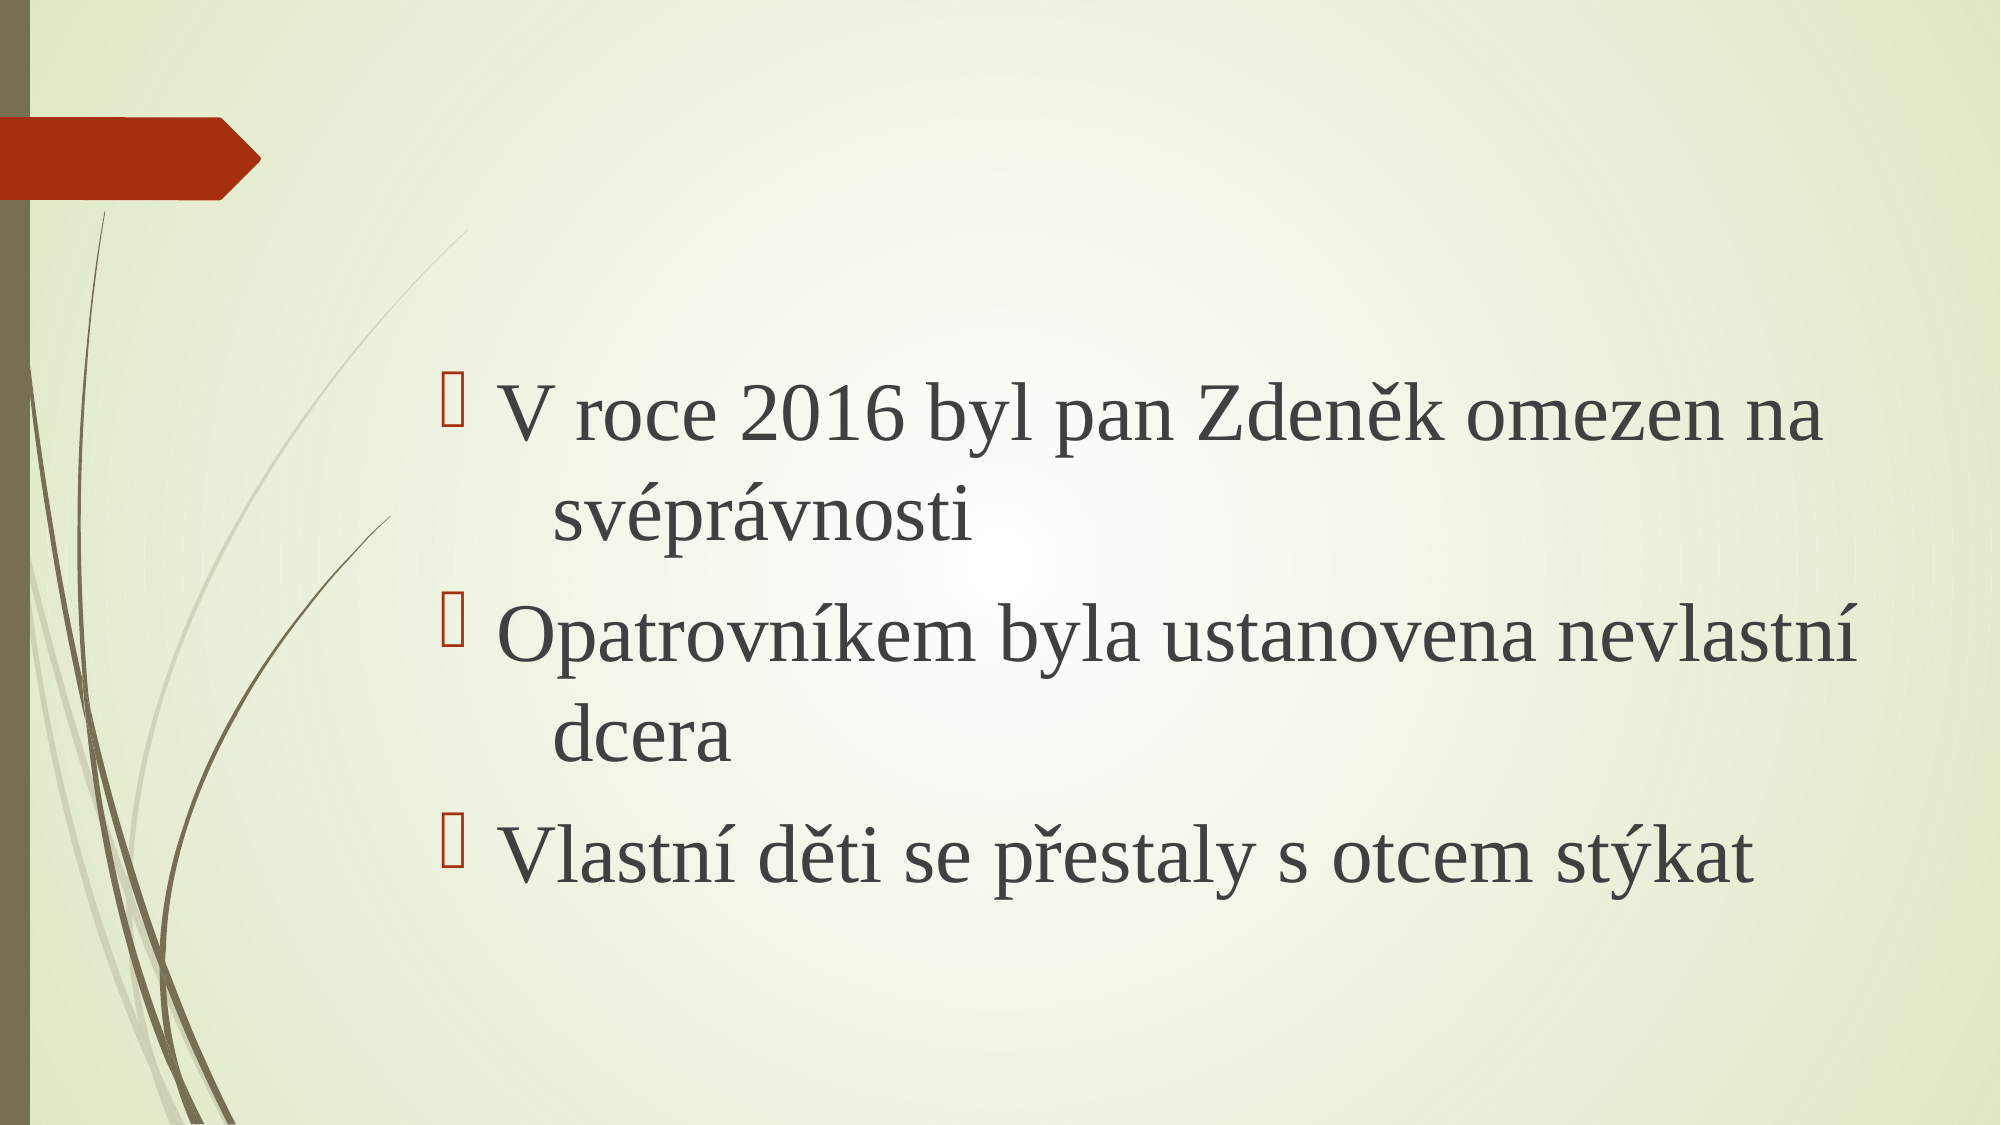

#
V roce 2016 byl pan Zdeněk omezen na svéprávnosti
Opatrovníkem byla ustanovena nevlastní dcera
Vlastní děti se přestaly s otcem stýkat